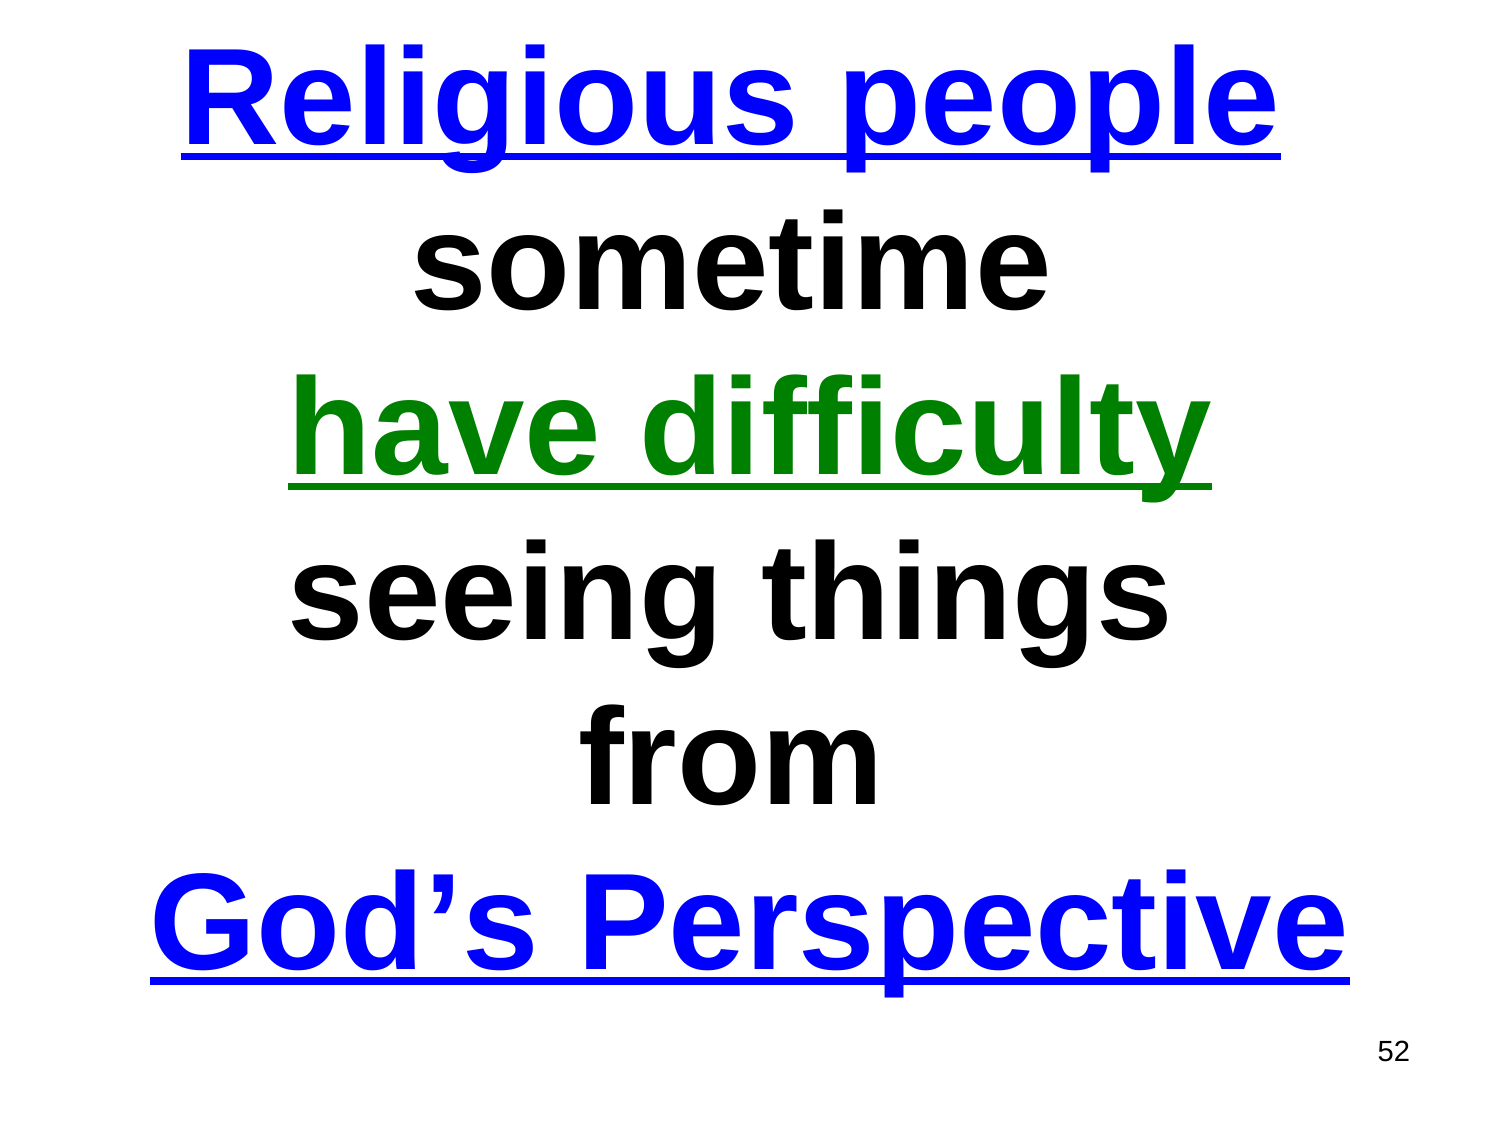

Religious people
sometime
have difficulty
seeing things
from
God’s Perspective